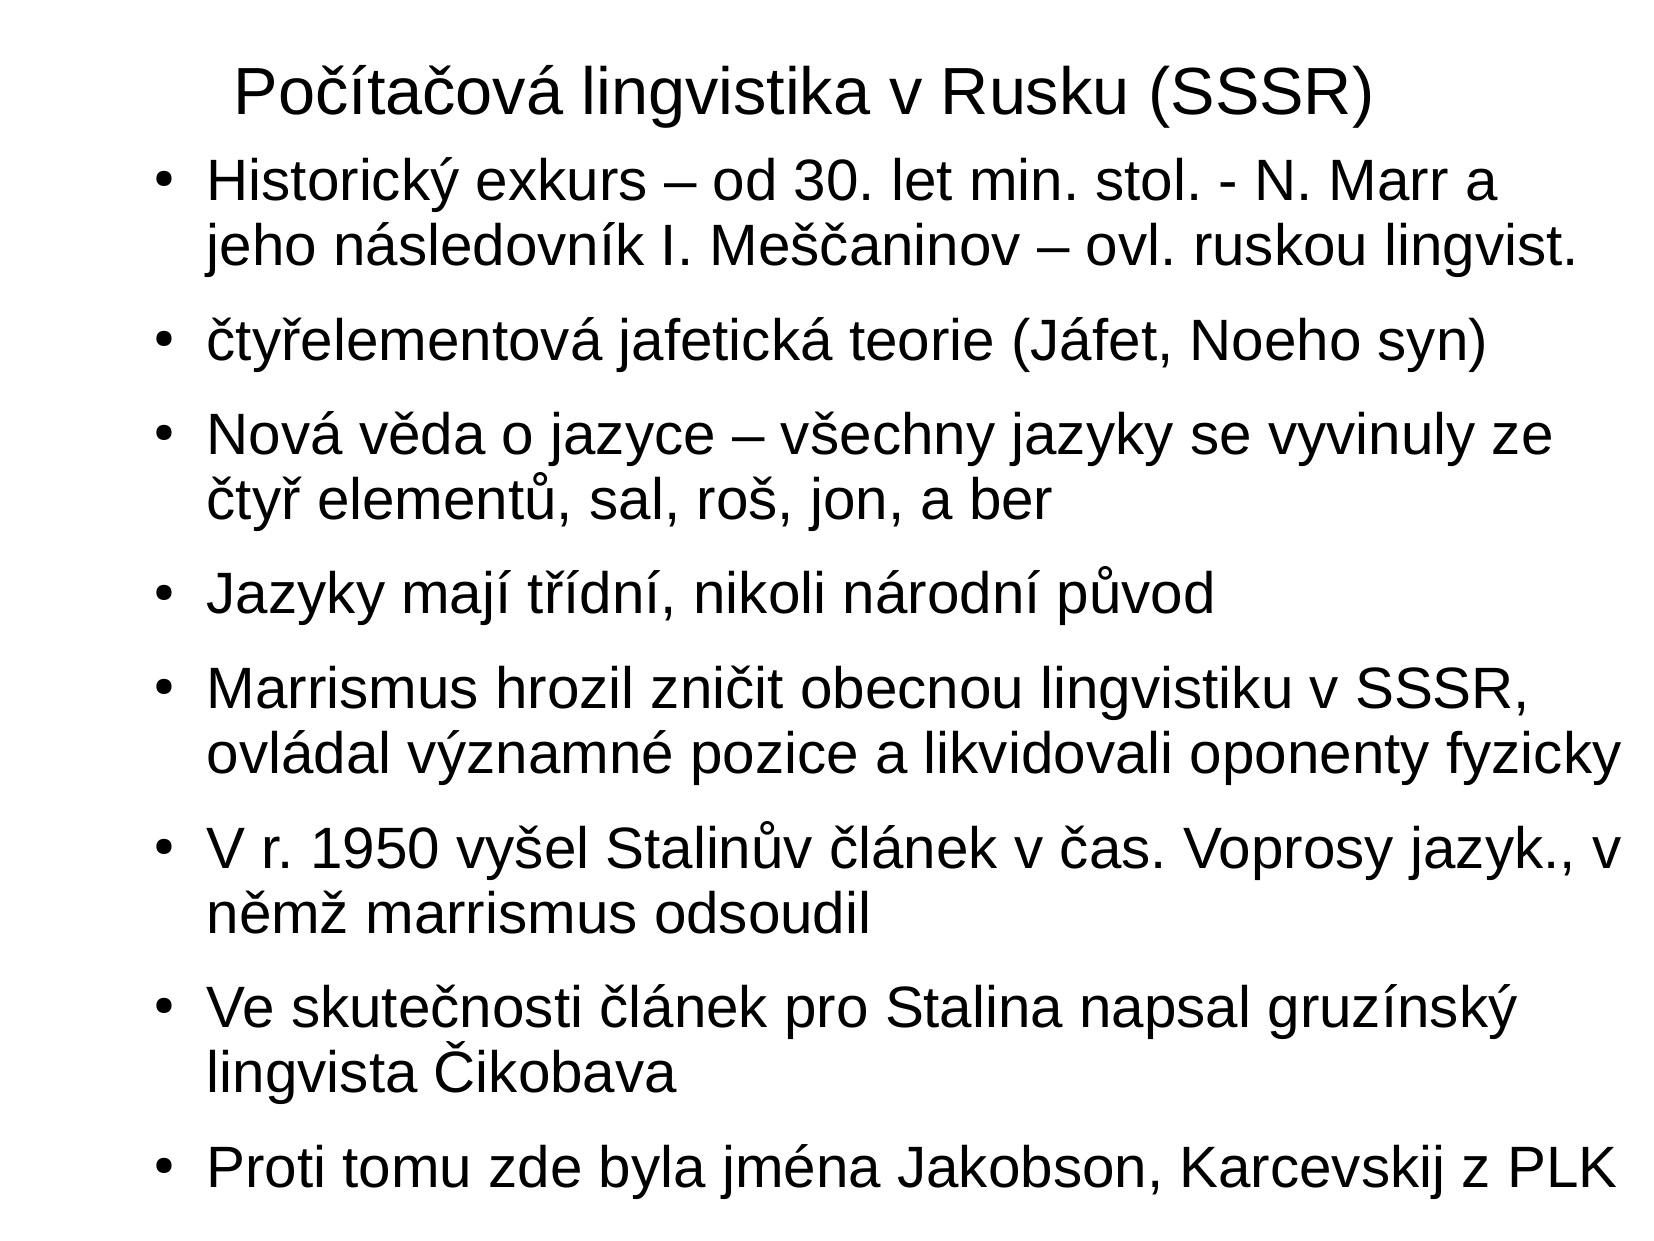

# Počítačová lingvistika v Rusku (SSSR)
Historický exkurs – od 30. let min. stol. - N. Marr a jeho následovník I. Meščaninov – ovl. ruskou lingvist.
čtyřelementová jafetická teorie (Jáfet, Noeho syn)
Nová věda o jazyce – všechny jazyky se vyvinuly ze čtyř elementů, sal, roš, jon, a ber
Jazyky mají třídní, nikoli národní původ
Marrismus hrozil zničit obecnou lingvistiku v SSSR, ovládal významné pozice a likvidovali oponenty fyzicky
V r. 1950 vyšel Stalinův článek v čas. Voprosy jazyk., v němž marrismus odsoudil
Ve skutečnosti článek pro Stalina napsal gruzínský lingvista Čikobava
Proti tomu zde byla jména Jakobson, Karcevskij z PLK